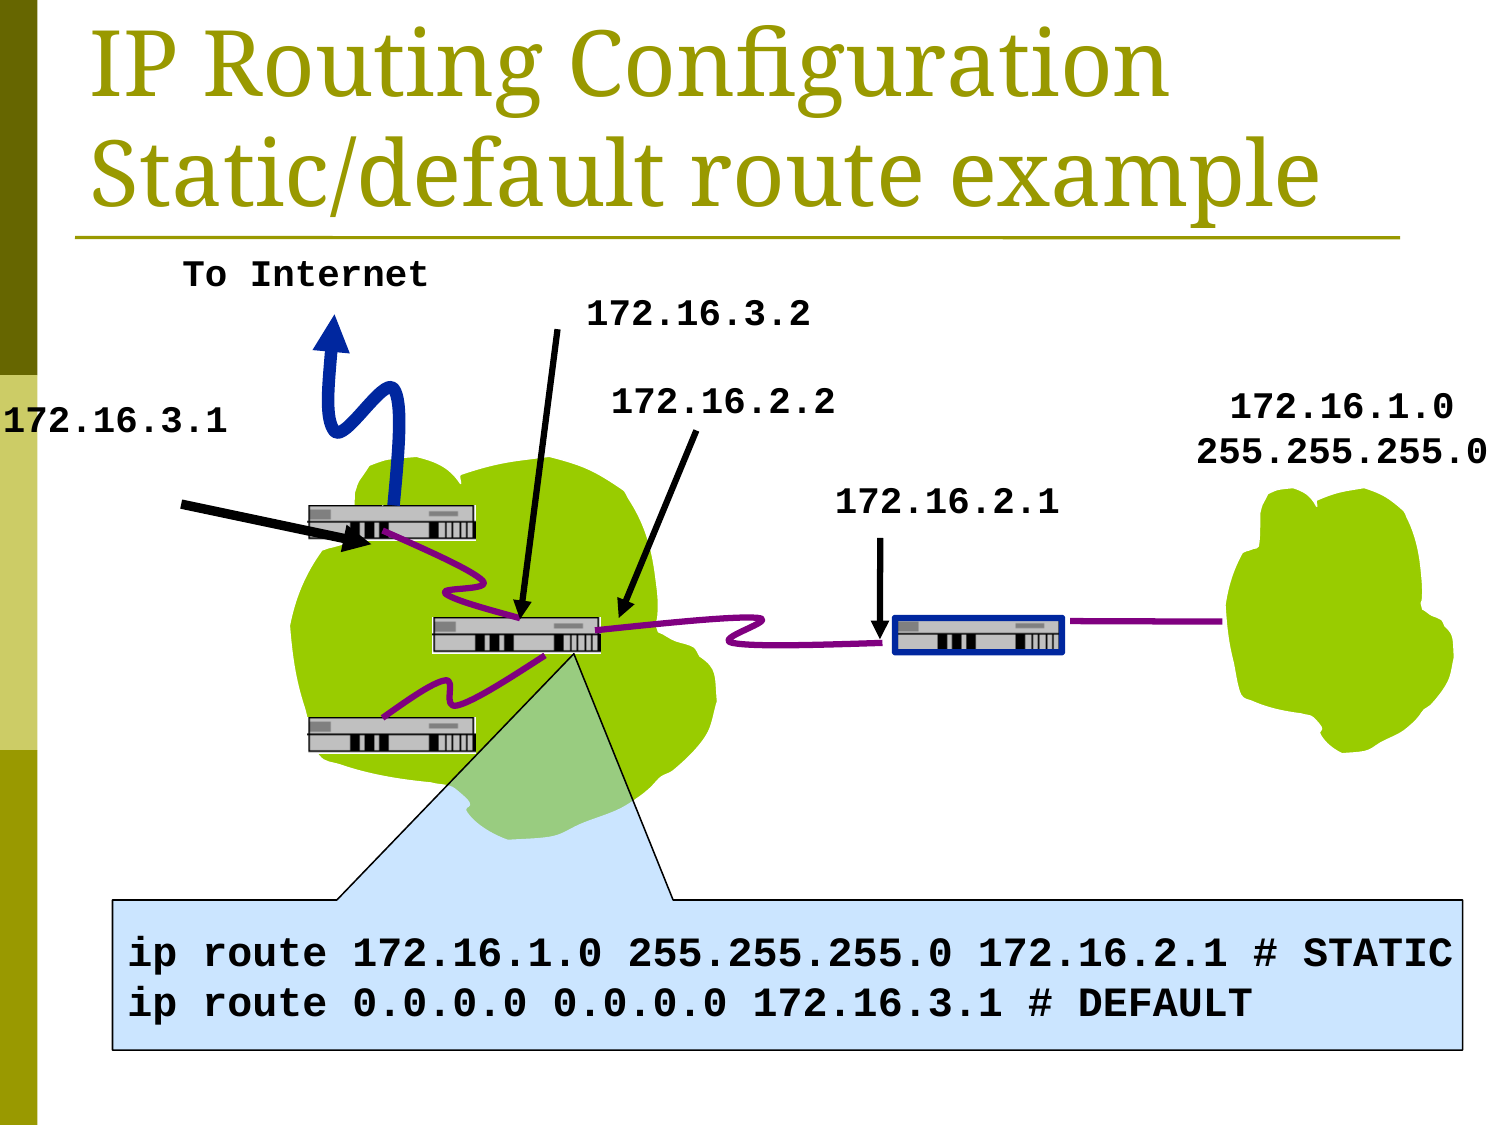

# IP Routing Configuration Static/default route example
To Internet
172.16.3.2
172.16.2.2
172.16.1.0
255.255.255.0
172.16.3.1
172.16.2.1
ip route 172.16.1.0 255.255.255.0 172.16.2.1 # STATIC
ip route 0.0.0.0 0.0.0.0 172.16.3.1 # DEFAULT